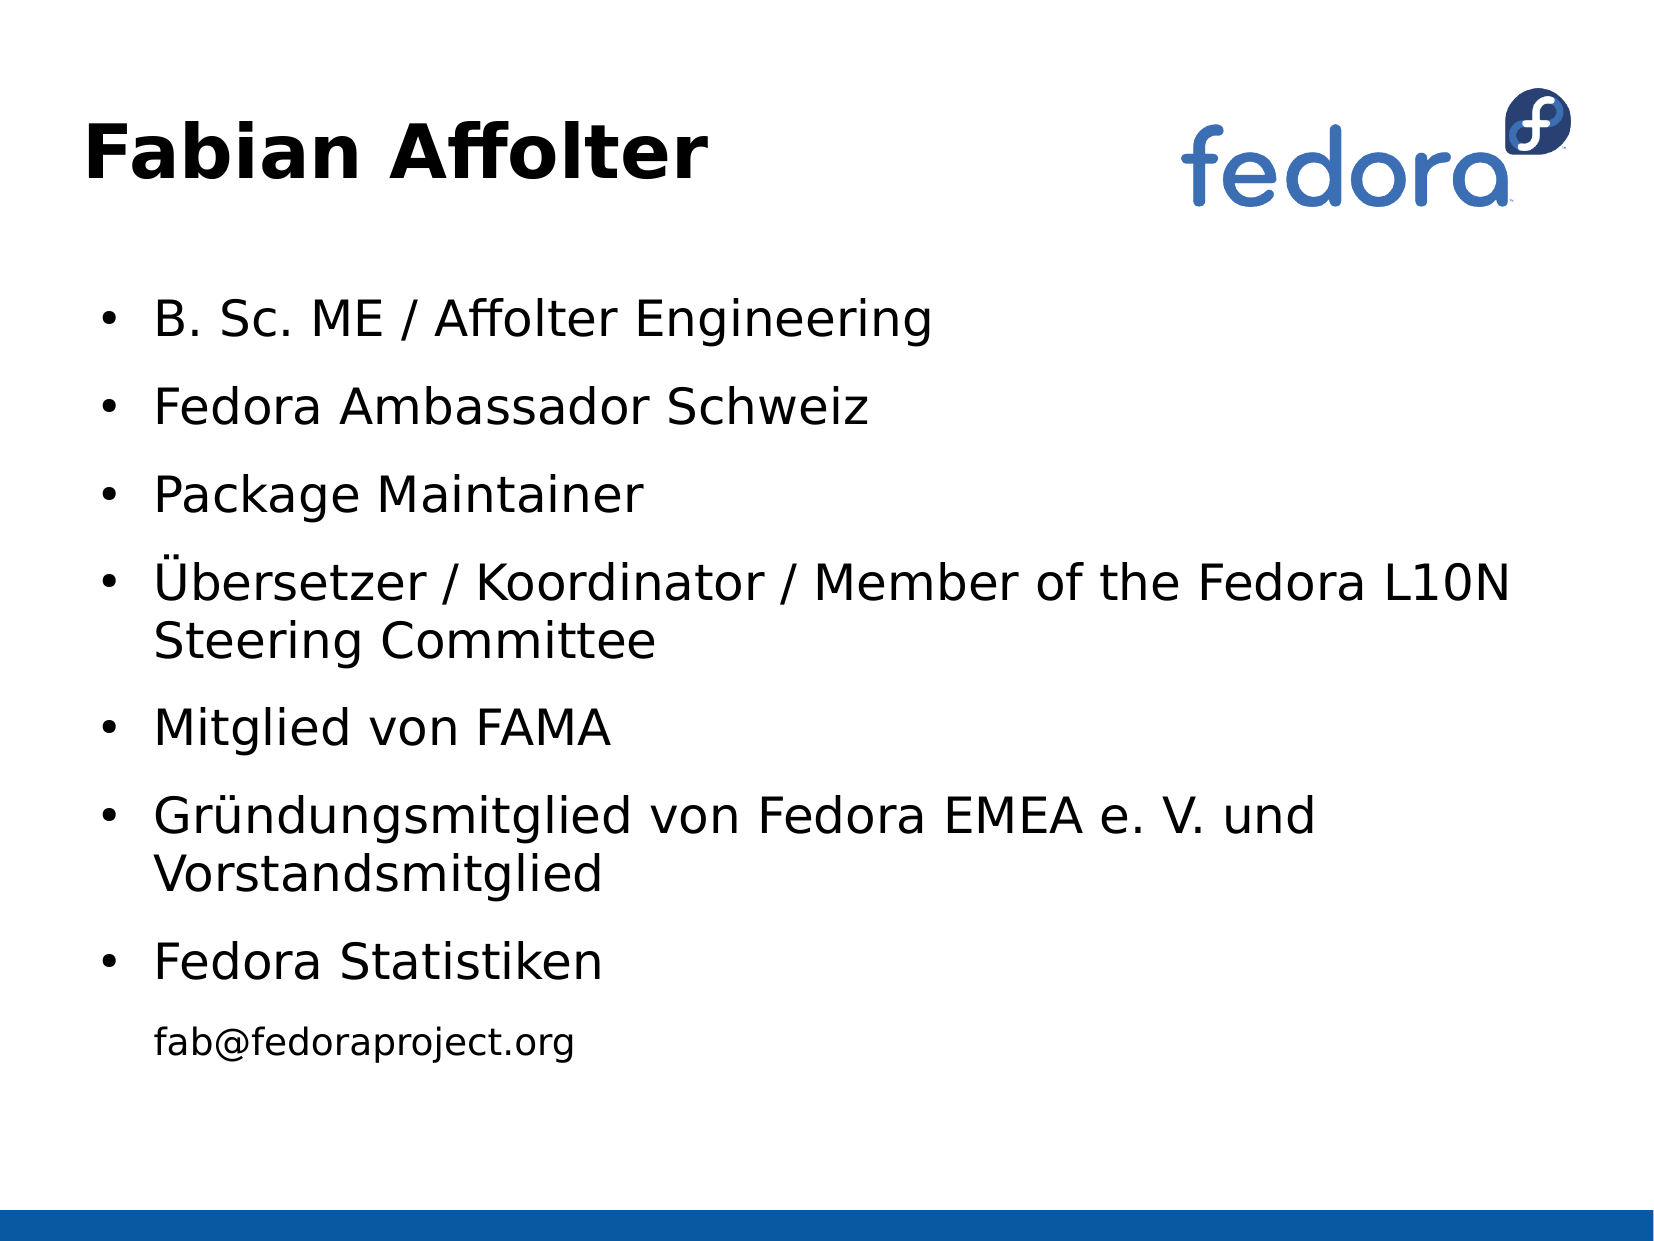

# Fabian Affolter
B. Sc. ME / Affolter Engineering
Fedora Ambassador Schweiz
Package Maintainer
Übersetzer / Koordinator / Member of the Fedora L10N Steering Committee
Mitglied von FAMA
Gründungsmitglied von Fedora EMEA e. V. und Vorstandsmitglied
Fedora Statistiken
fab@fedoraproject.org